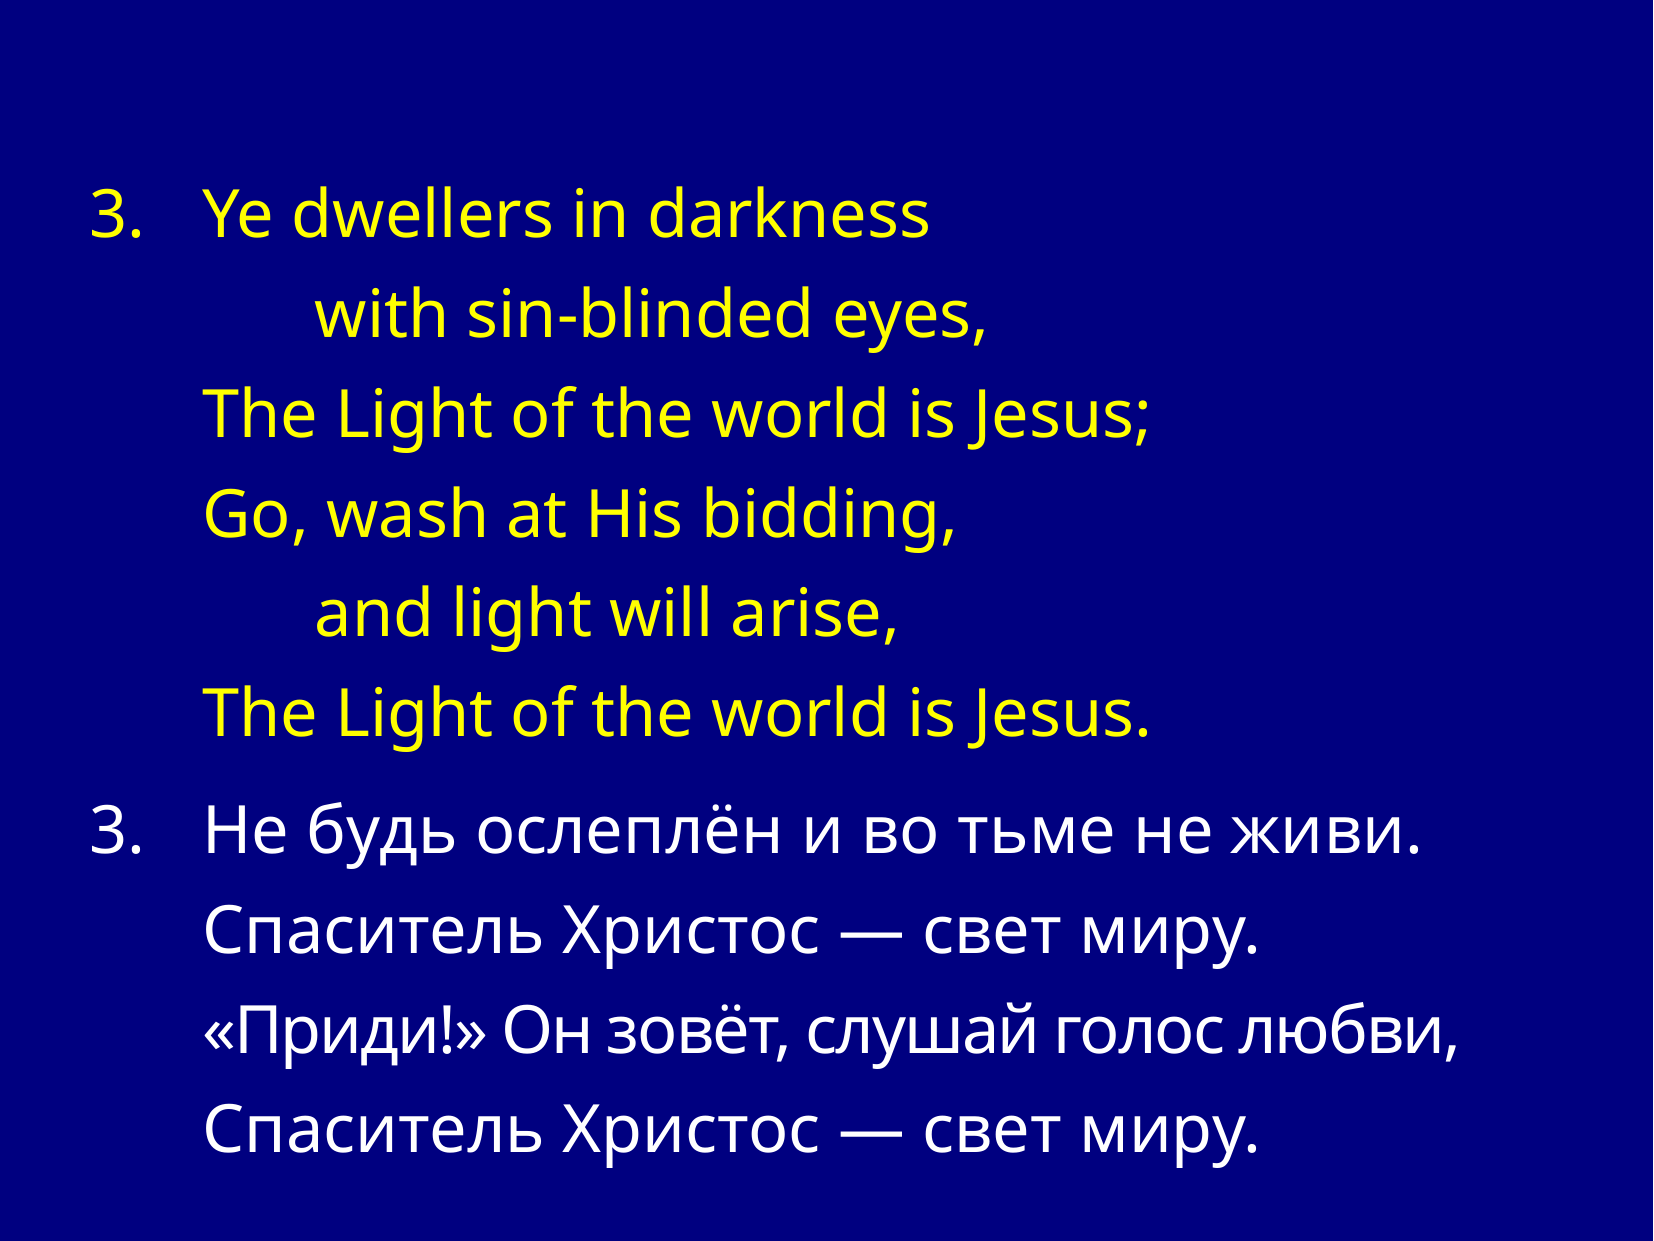

3.	Ye dwellers in darkness
		with sin-blinded eyes,
	The Light of the world is Jesus;
	Go, wash at His bidding,
		and light will arise,
	The Light of the world is Jesus.
3.	Не будь ослеплён и во тьме не живи.
	Спаситель Христос — свет миру.
	«Приди!» Он зовёт, слушай голос любви,
	Спаситель Христос — свет миру.